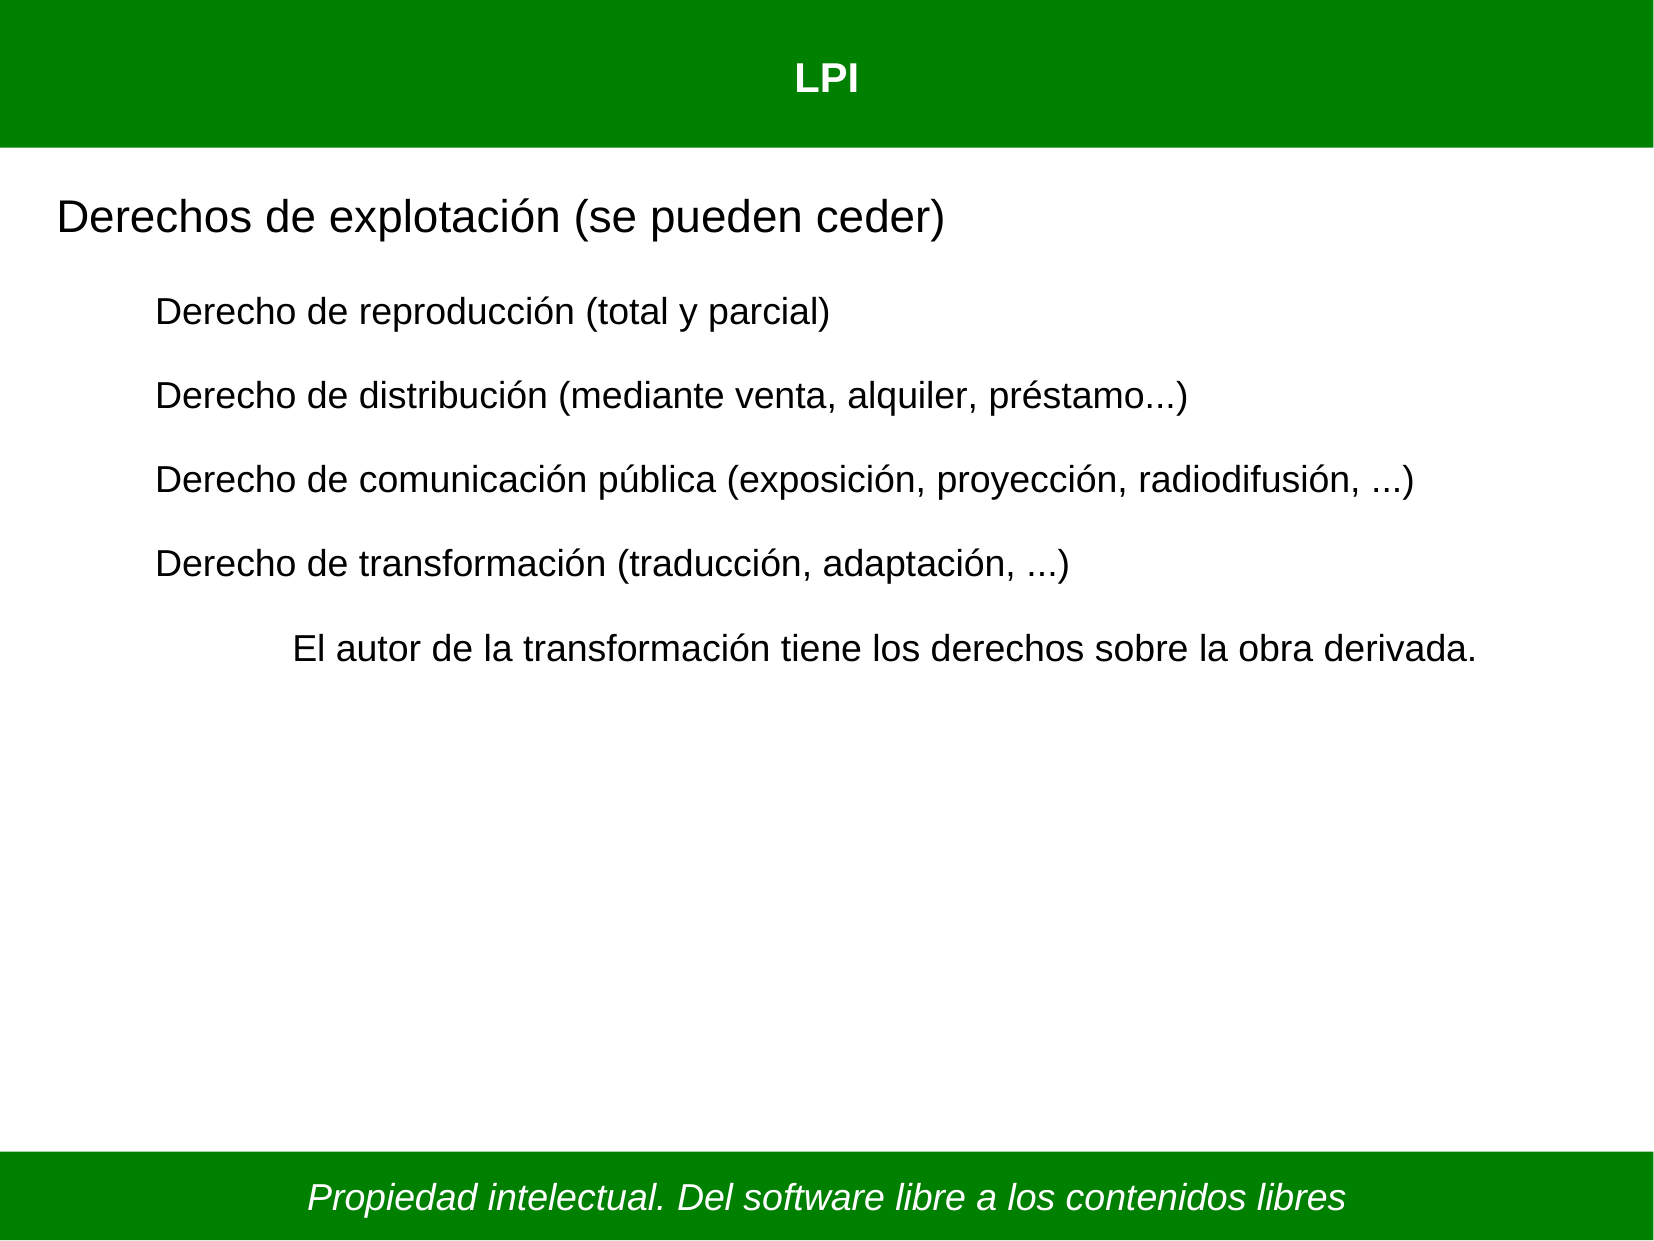

LPI
Derechos de explotación (se pueden ceder)
 Derecho de reproducción (total y parcial)
 Derecho de distribución (mediante venta, alquiler, préstamo...)
 Derecho de comunicación pública (exposición, proyección, radiodifusión, ...)
 Derecho de transformación (traducción, adaptación, ...)
		El autor de la transformación tiene los derechos sobre la obra derivada.
Propiedad intelectual. Del software libre a los contenidos libres